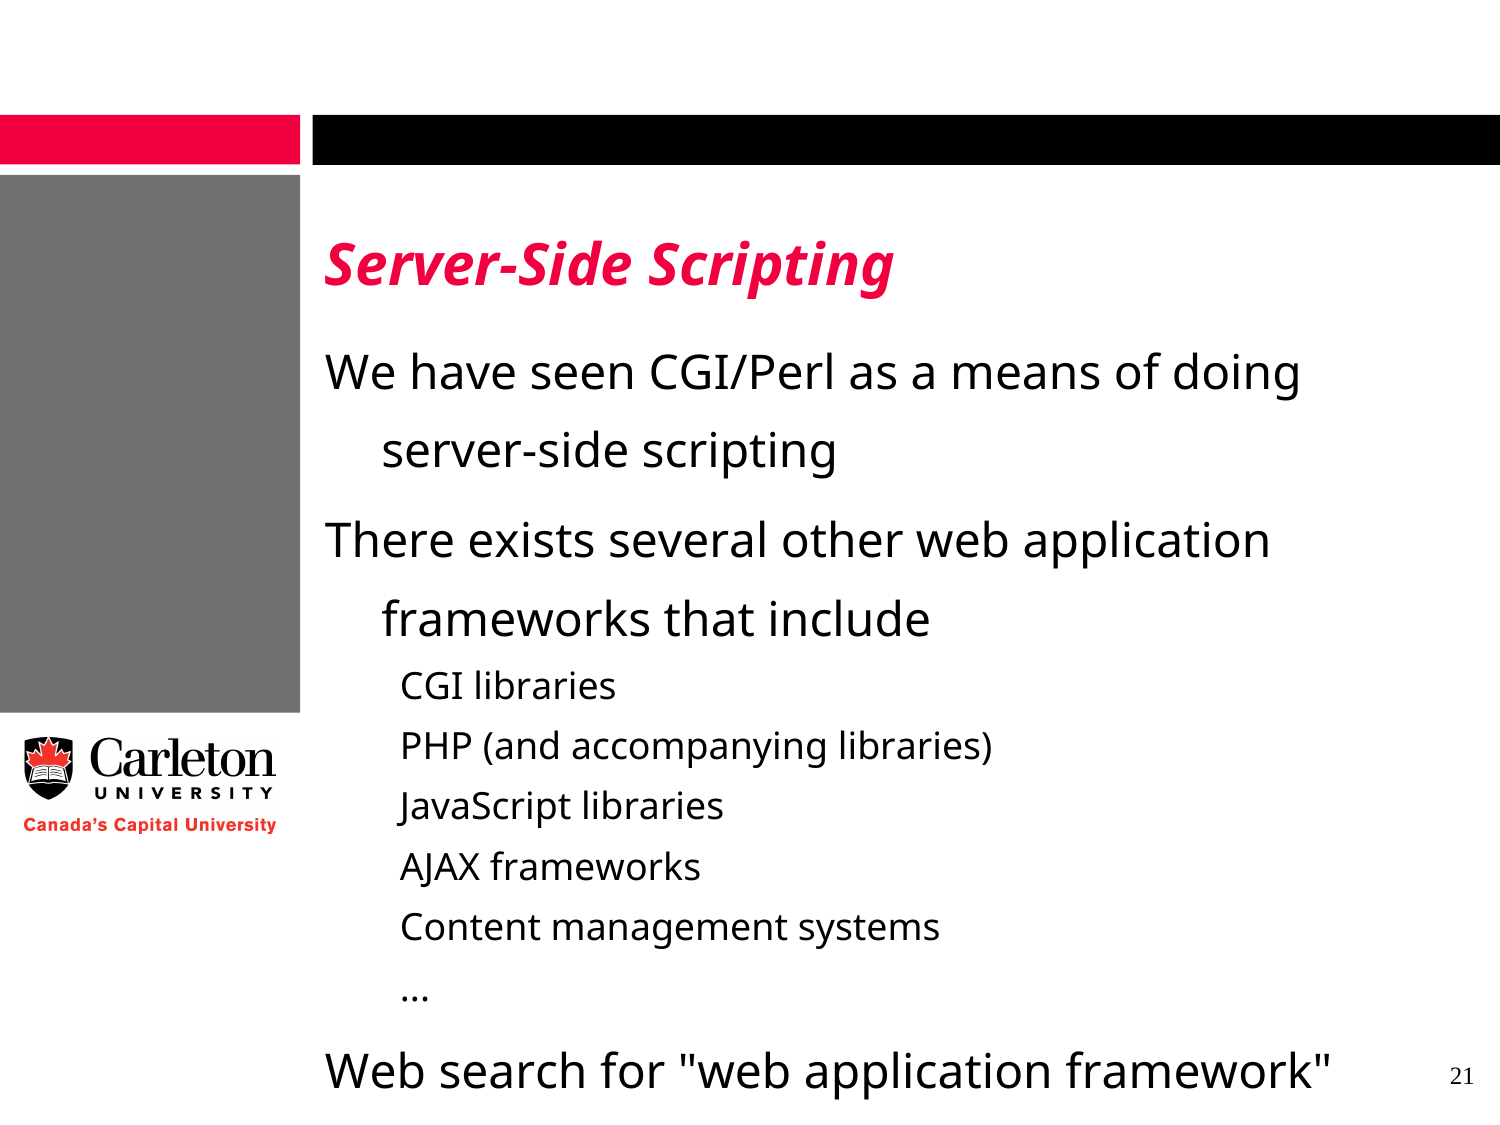

# Server-Side Scripting
We have seen CGI/Perl as a means of doing server-side scripting
There exists several other web application frameworks that include
CGI libraries
PHP (and accompanying libraries)
JavaScript libraries
AJAX frameworks
Content management systems
...
Web search for "web application framework"
21